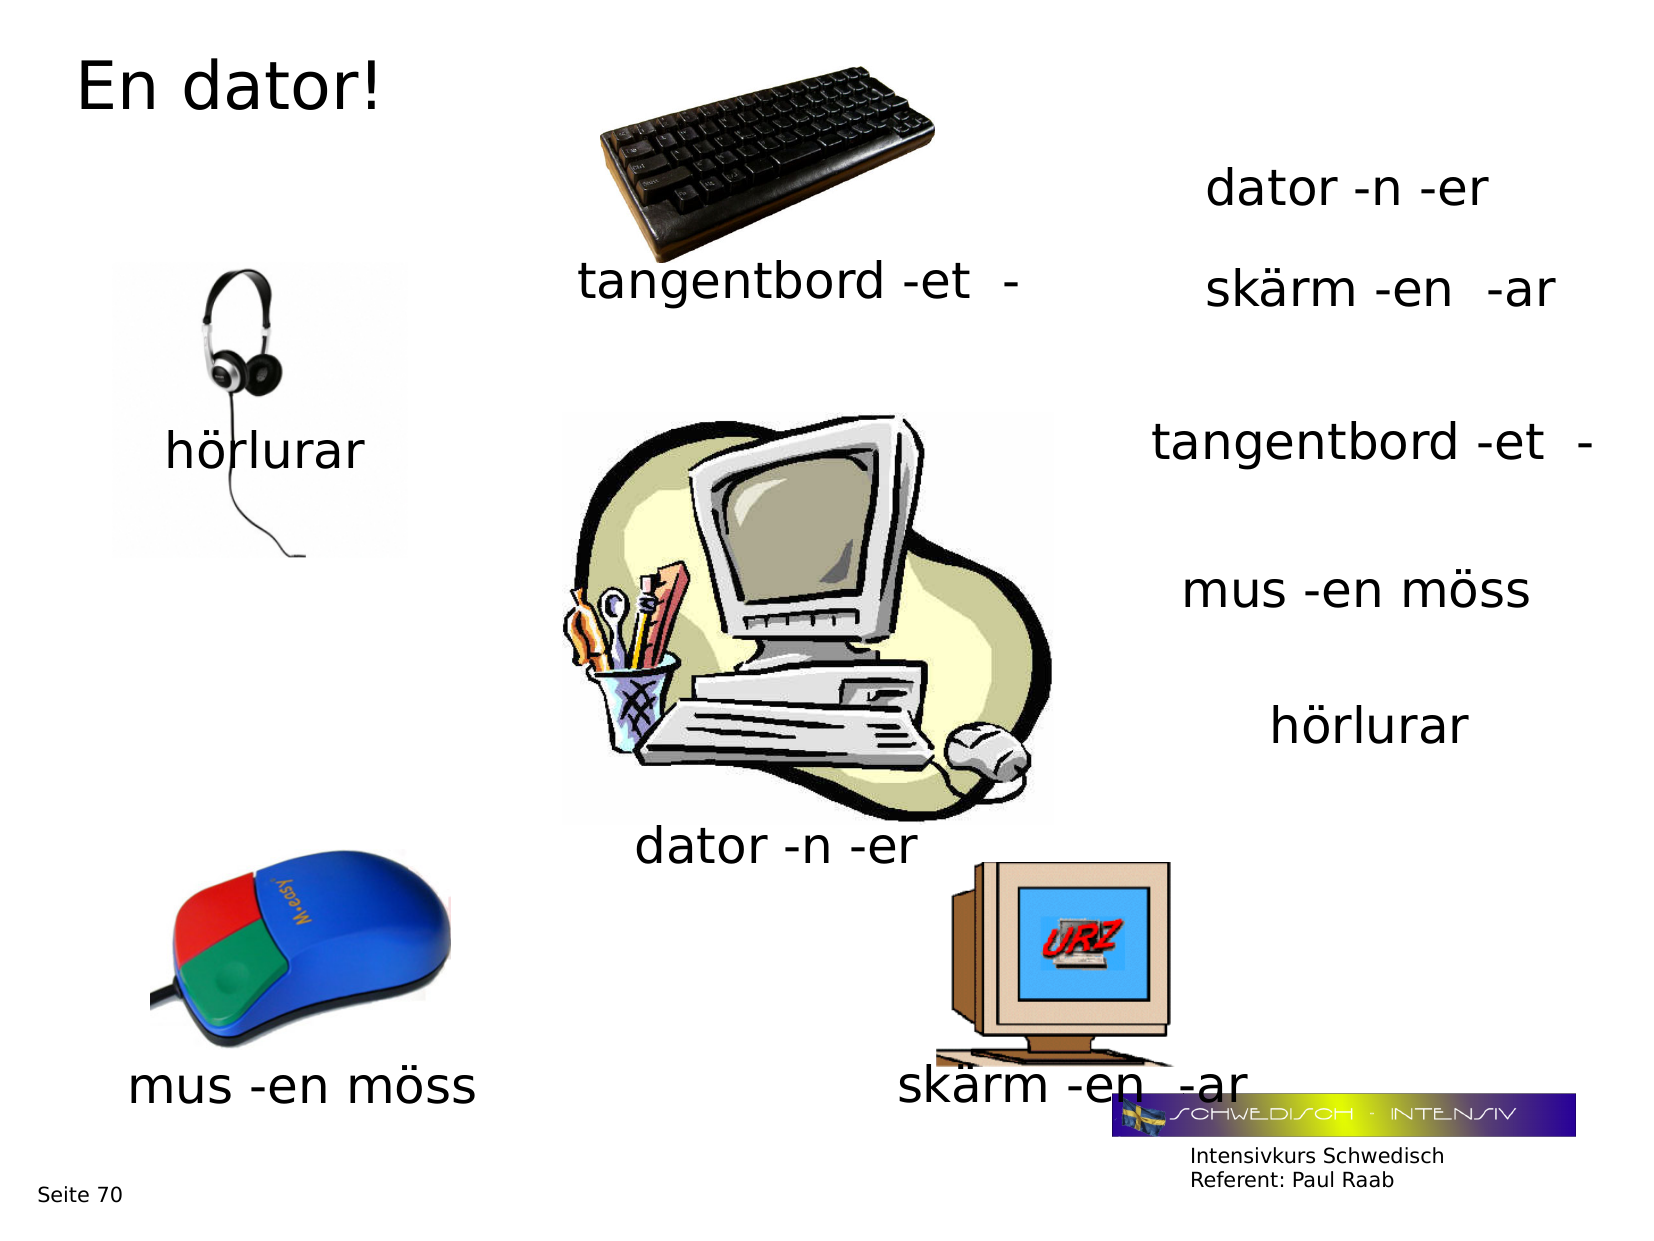

En dator!
dator -n -er
tangentbord -et -
skärm -en -ar
tangentbord -et -
hörlurar
mus -en möss
hörlurar
dator -n -er
skärm -en -ar
mus -en möss